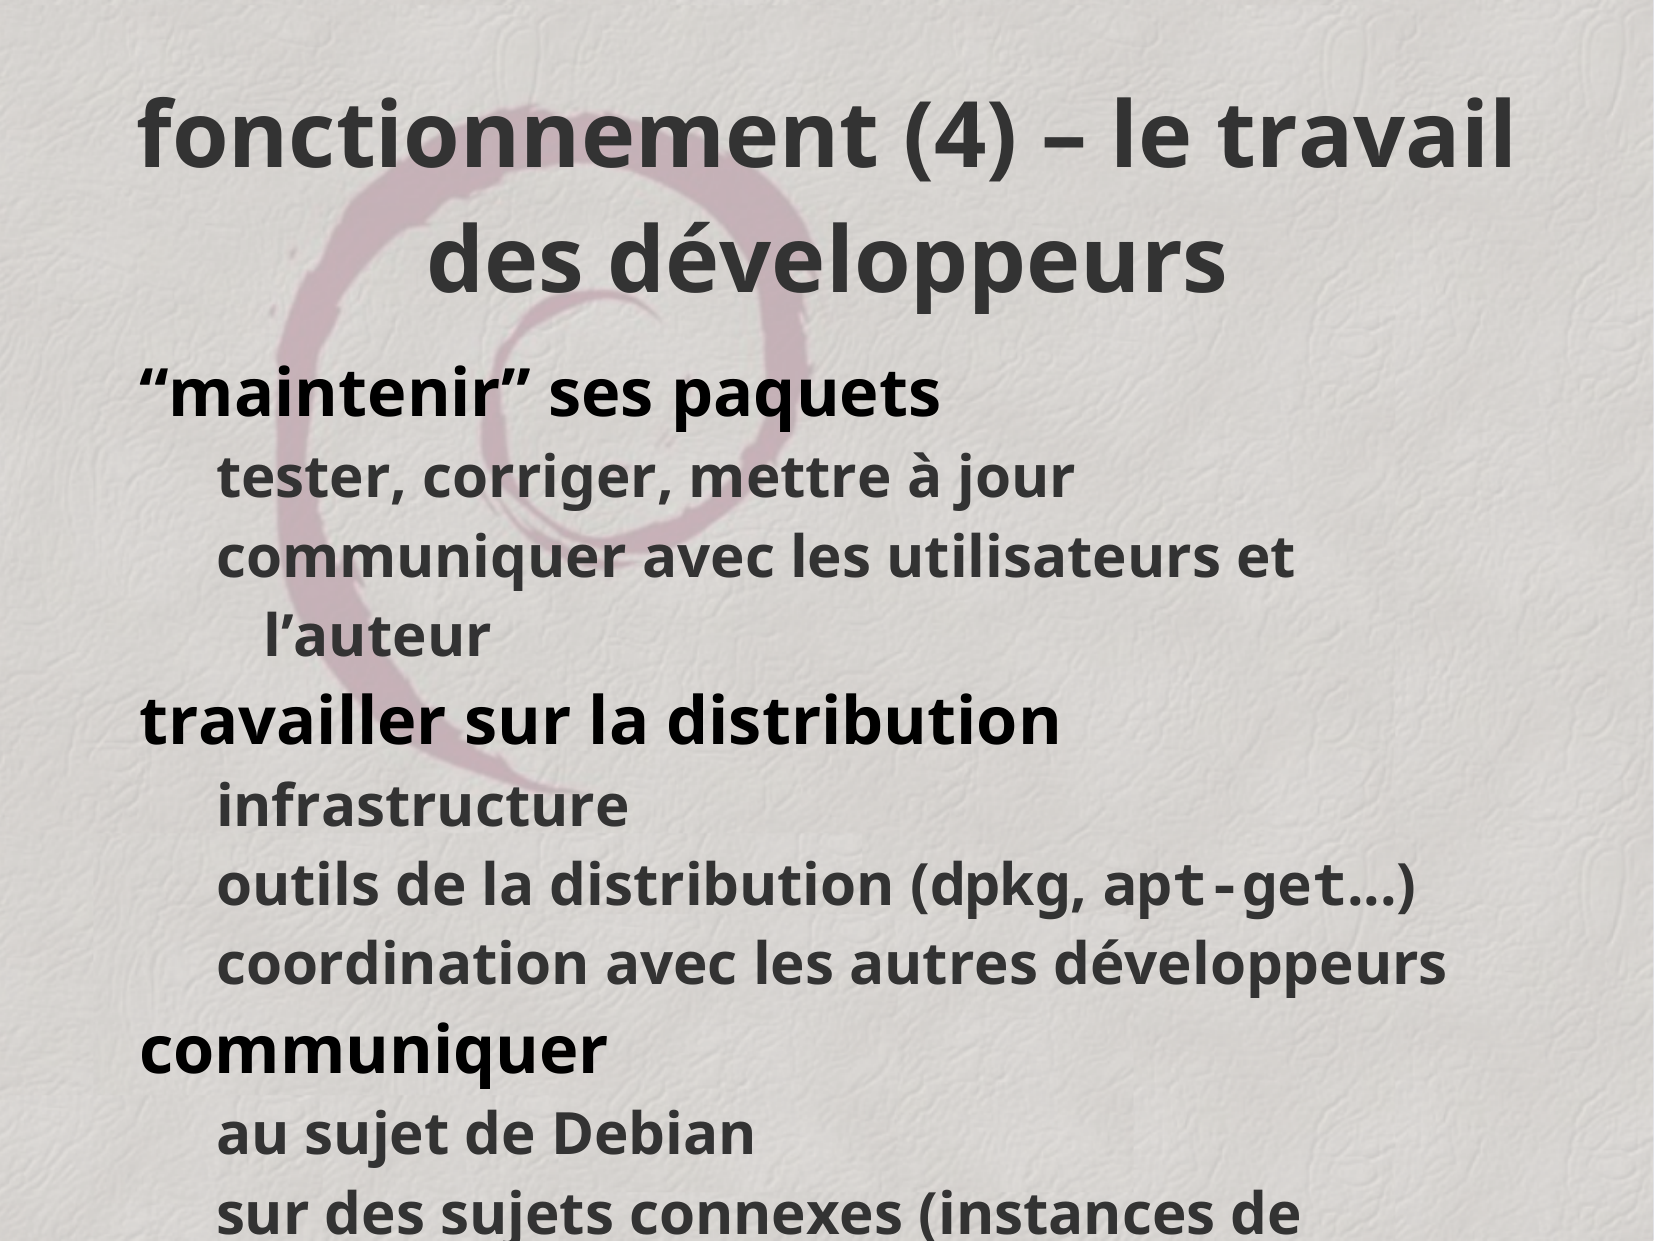

# fonctionnement (4) – le travail des développeurs
“maintenir” ses paquets
tester, corriger, mettre à jour
communiquer avec les utilisateurs et l’auteur
travailler sur la distribution
infrastructure
outils de la distribution (dpkg, apt-get...)
coordination avec les autres développeurs
communiquer
au sujet de Debian
sur des sujets connexes (instances de normalisation, législation...)